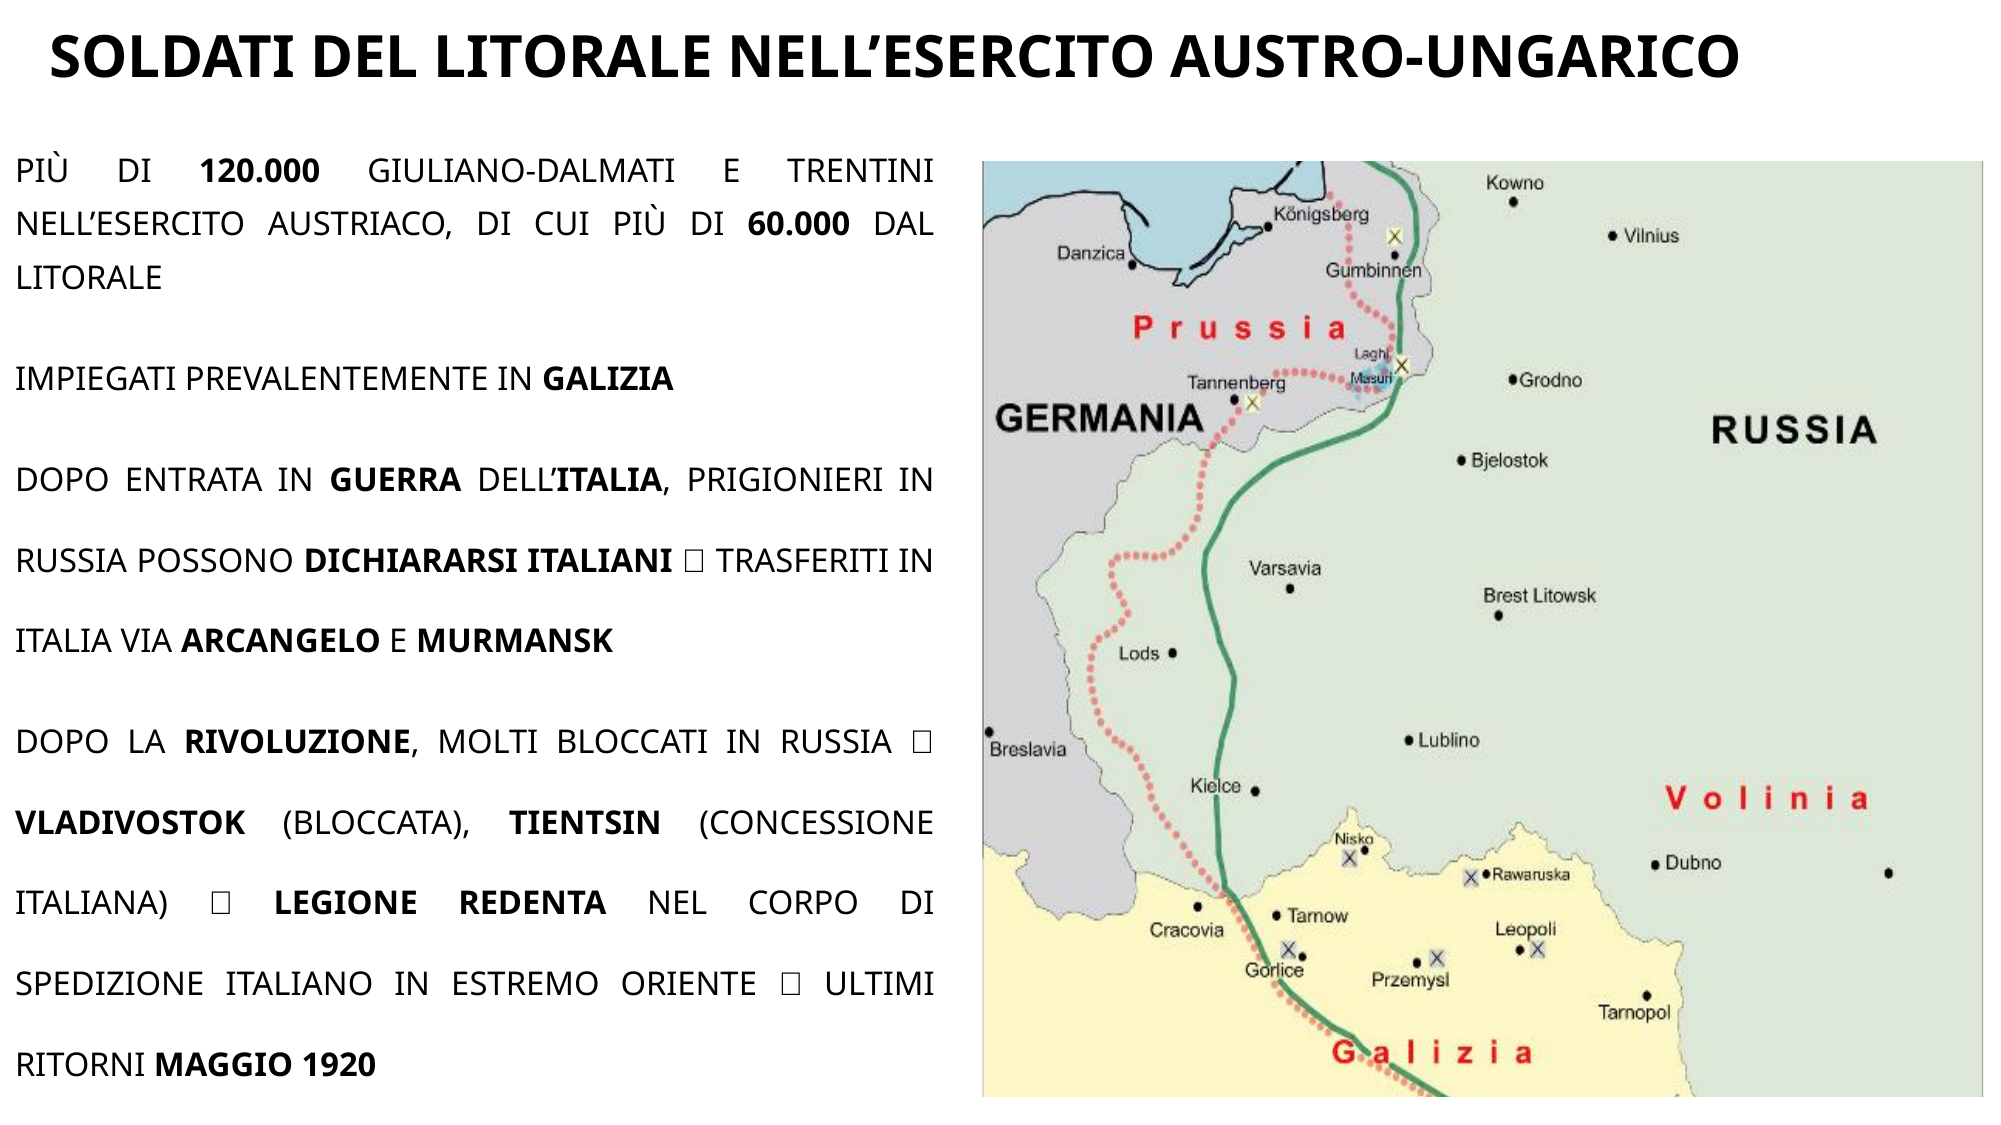

# SOLDATI DEL LITORALE NELL’ESERCITO AUSTRO-UNGARICO
PIÙ DI 120.000 GIULIANO-DALMATI E TRENTINI NELL’ESERCITO AUSTRIACO, DI CUI PIÙ DI 60.000 DAL LITORALE
IMPIEGATI PREVALENTEMENTE IN GALIZIA
DOPO ENTRATA IN GUERRA DELL’ITALIA, PRIGIONIERI IN RUSSIA POSSONO DICHIARARSI ITALIANI  TRASFERITI IN ITALIA VIA ARCANGELO E MURMANSK
DOPO LA RIVOLUZIONE, MOLTI BLOCCATI IN RUSSIA  VLADIVOSTOK (BLOCCATA), TIENTSIN (CONCESSIONE ITALIANA)  LEGIONE REDENTA NEL CORPO DI SPEDIZIONE ITALIANO IN ESTREMO ORIENTE  ULTIMI RITORNI MAGGIO 1920